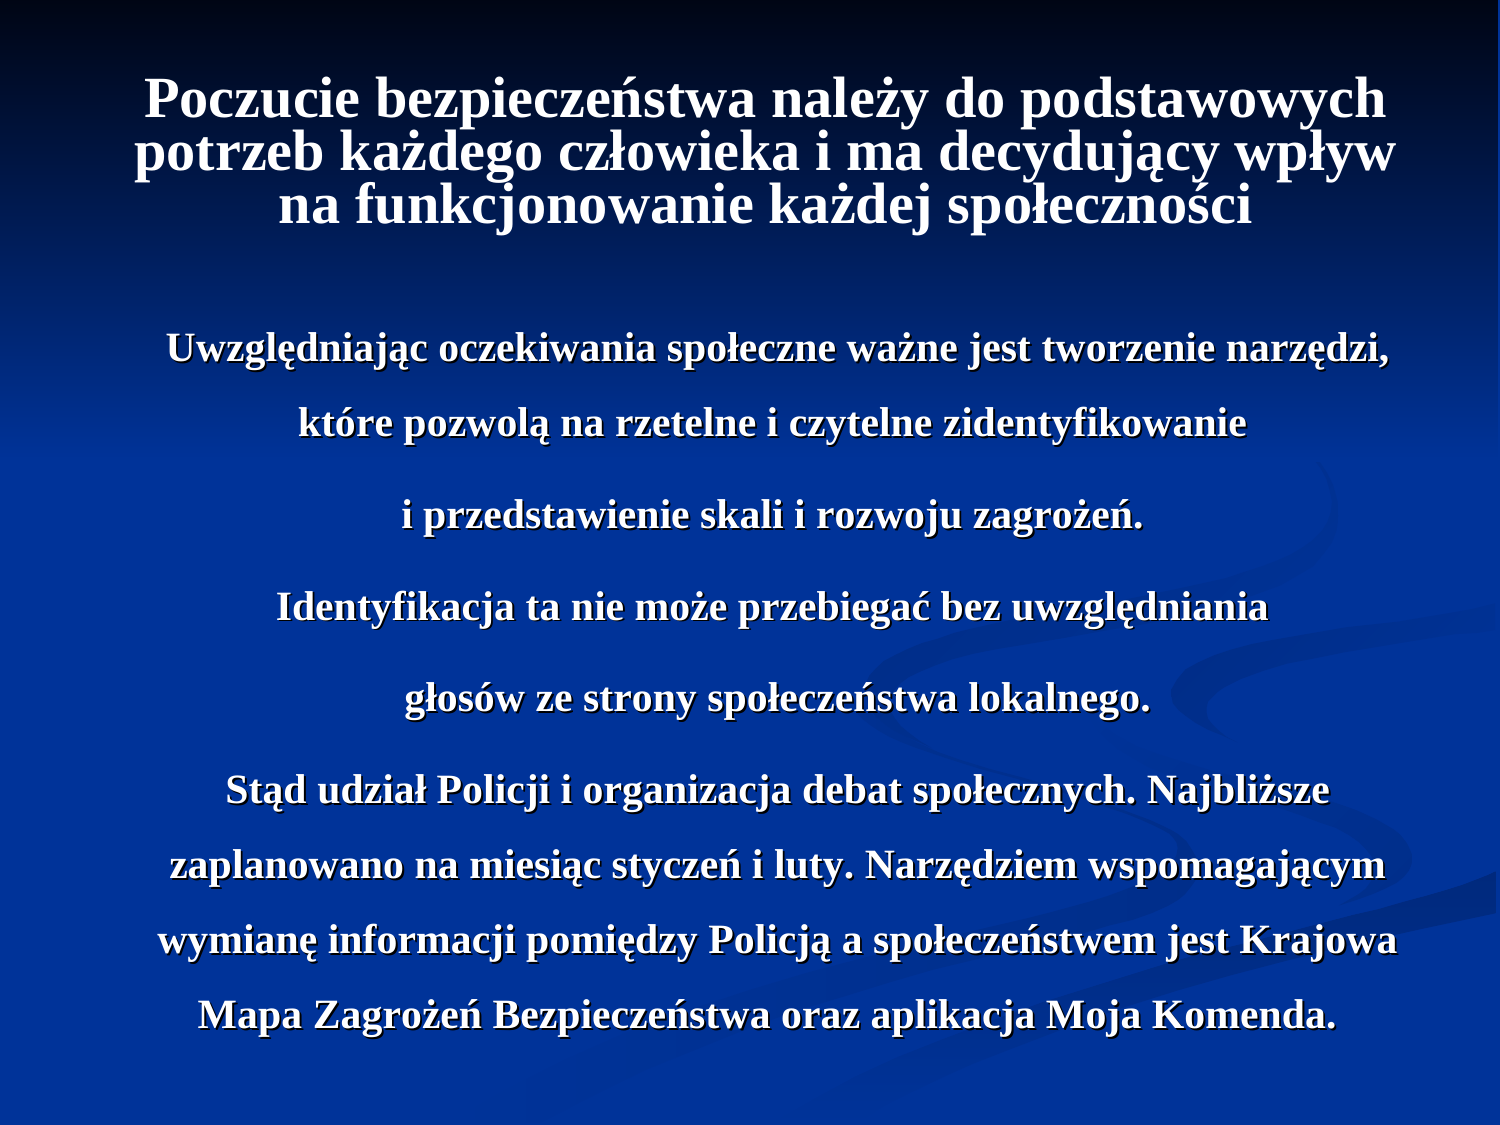

# Poczucie bezpieczeństwa należy do podstawowych potrzeb każdego człowieka i ma decydujący wpływ na funkcjonowanie każdej społeczności
Uwzględniając oczekiwania społeczne ważne jest tworzenie narzędzi, które pozwolą na rzetelne i czytelne zidentyfikowanie
i przedstawienie skali i rozwoju zagrożeń.
Identyfikacja ta nie może przebiegać bez uwzględniania
głosów ze strony społeczeństwa lokalnego.
Stąd udział Policji i organizacja debat społecznych. Najbliższe zaplanowano na miesiąc styczeń i luty. Narzędziem wspomagającym wymianę informacji pomiędzy Policją a społeczeństwem jest Krajowa Mapa Zagrożeń Bezpieczeństwa oraz aplikacja Moja Komenda.